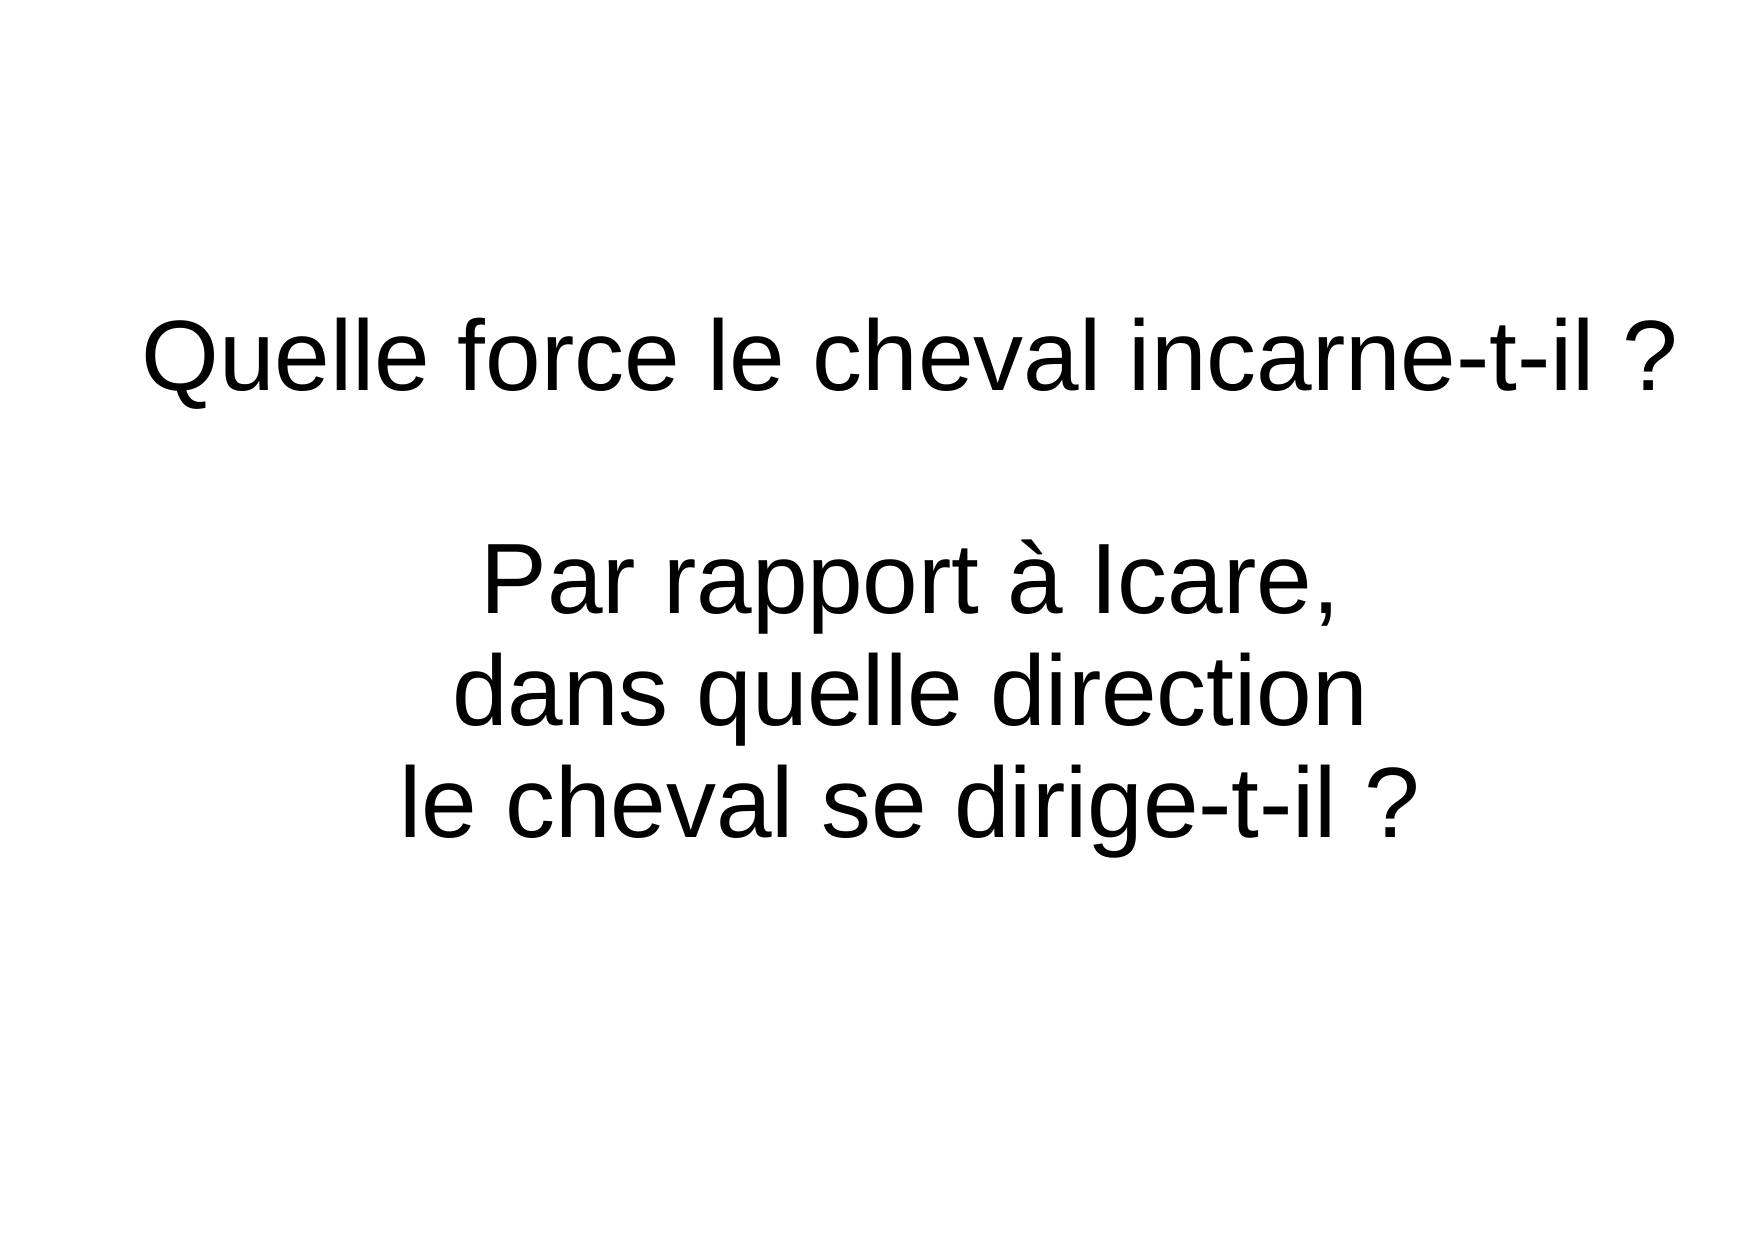

Quelle force le cheval incarne-t-il ?
Par rapport à Icare,
dans quelle direction
le cheval se dirige-t-il ?